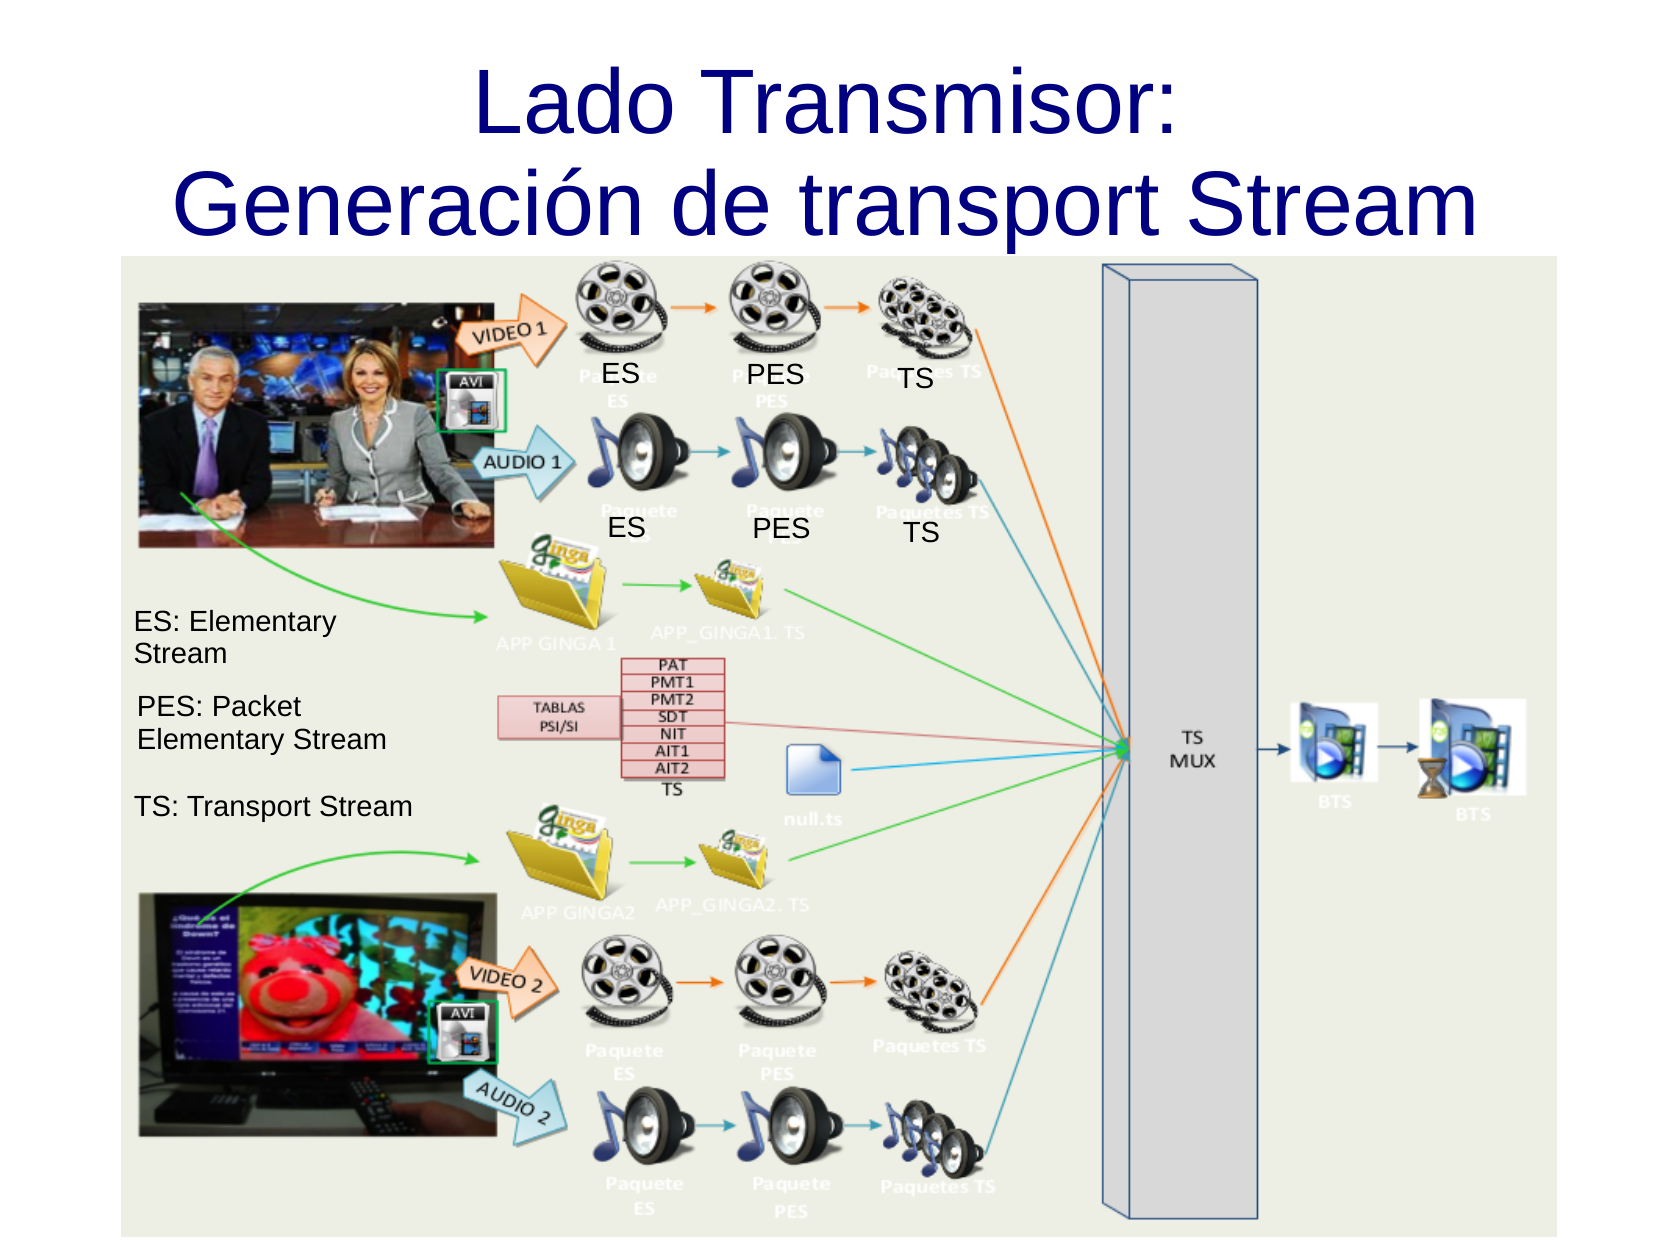

# Lado Transmisor: Generación de transport Stream
ES
PES
TS
ES
PES
TS
ES: Elementary Stream
PES: Packet Elementary Stream
TS: Transport Stream